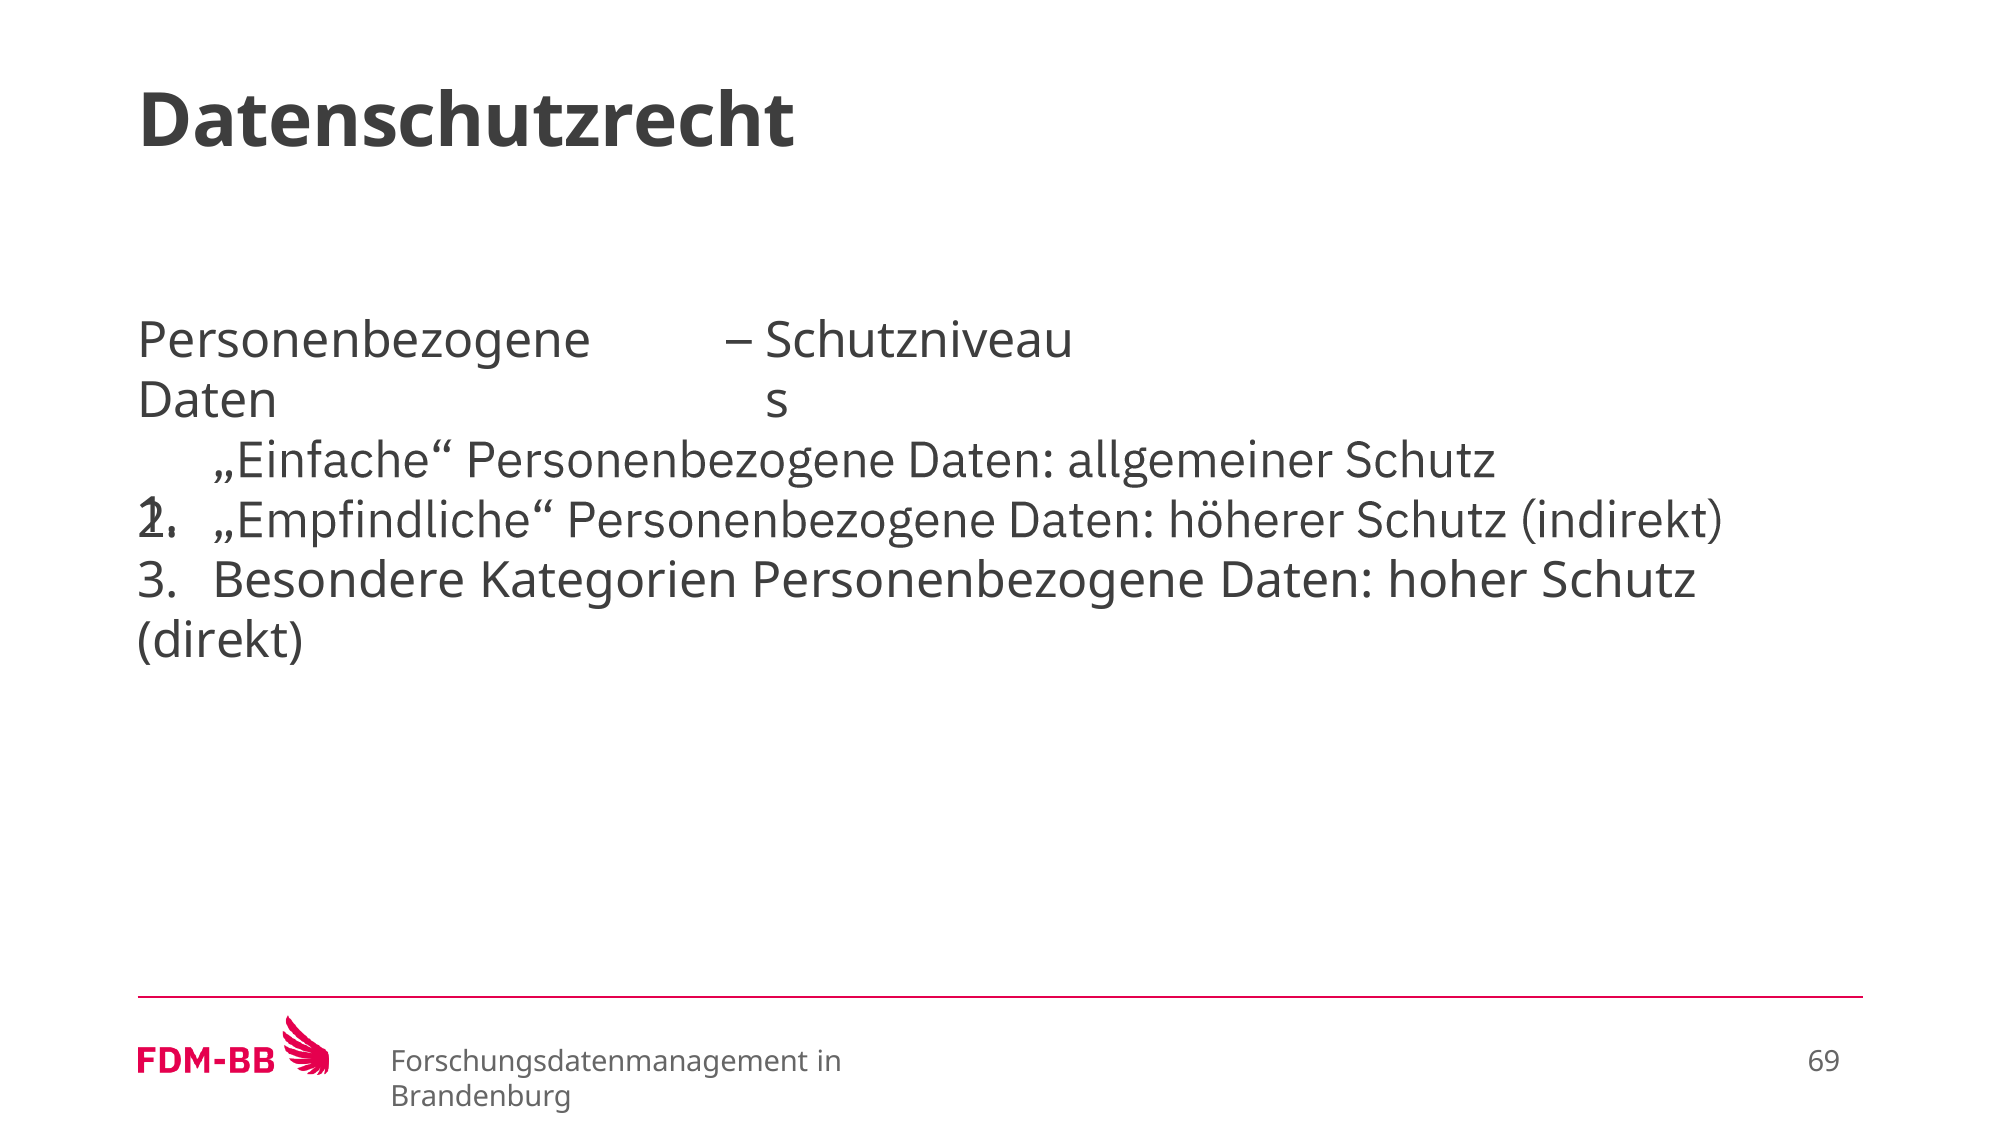

# Datenschutzrecht
Personenbezogene Daten
1.
Schutzniveaus
2.
3.	Besondere Kategorien Personenbezogene Daten: hoher Schutz (direkt)
Forschungsdatenmanagement in Brandenburg
69